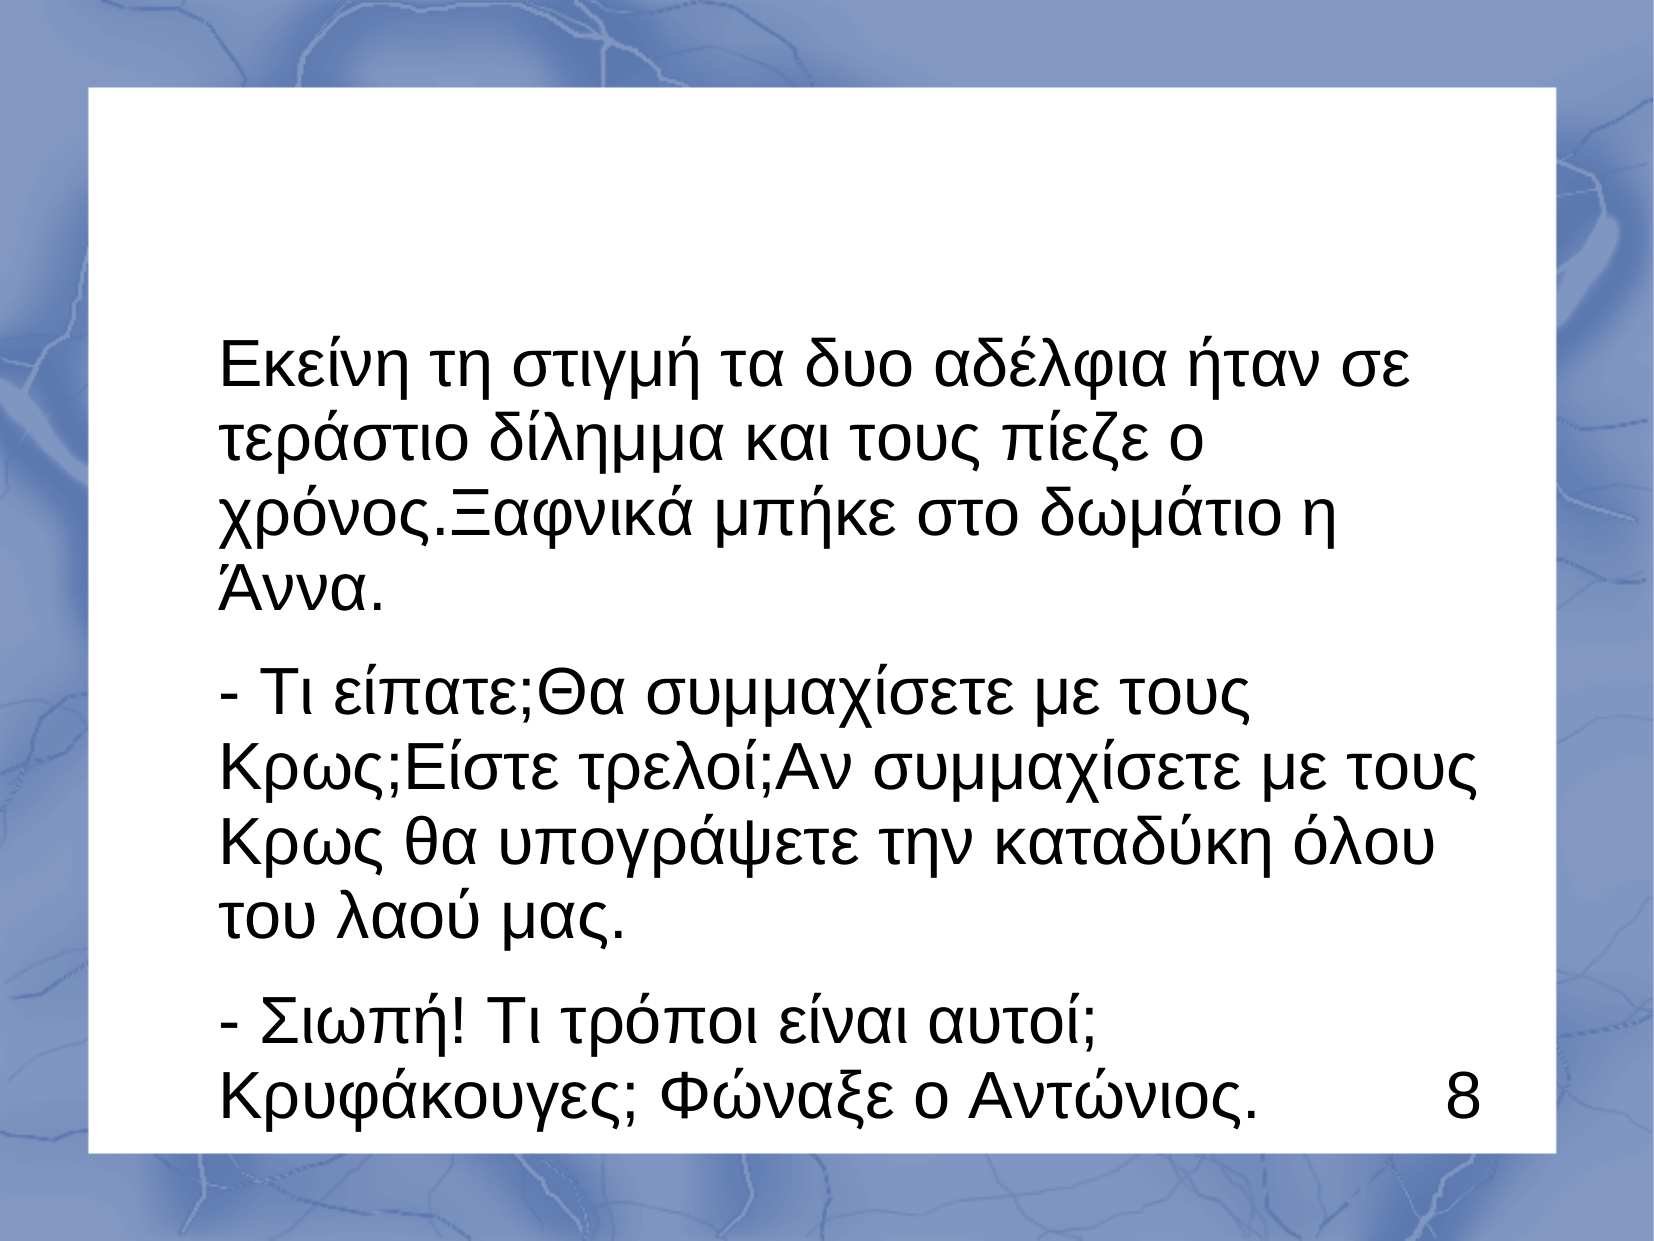

#
Εκείνη τη στιγμή τα δυο αδέλφια ήταν σε τεράστιο δίλημμα και τους πίεζε ο χρόνος.Ξαφνικά μπήκε στο δωμάτιο η Άννα.
- Τι είπατε;Θα συμμαχίσετε με τους Κρως;Είστε τρελοί;Αν συμμαχίσετε με τους Κρως θα υπογράψετε την καταδύκη όλου του λαού μας.
- Σιωπή! Τι τρόποι είναι αυτοί; Κρυφάκουγες; Φώναξε ο Αντώνιος. 8